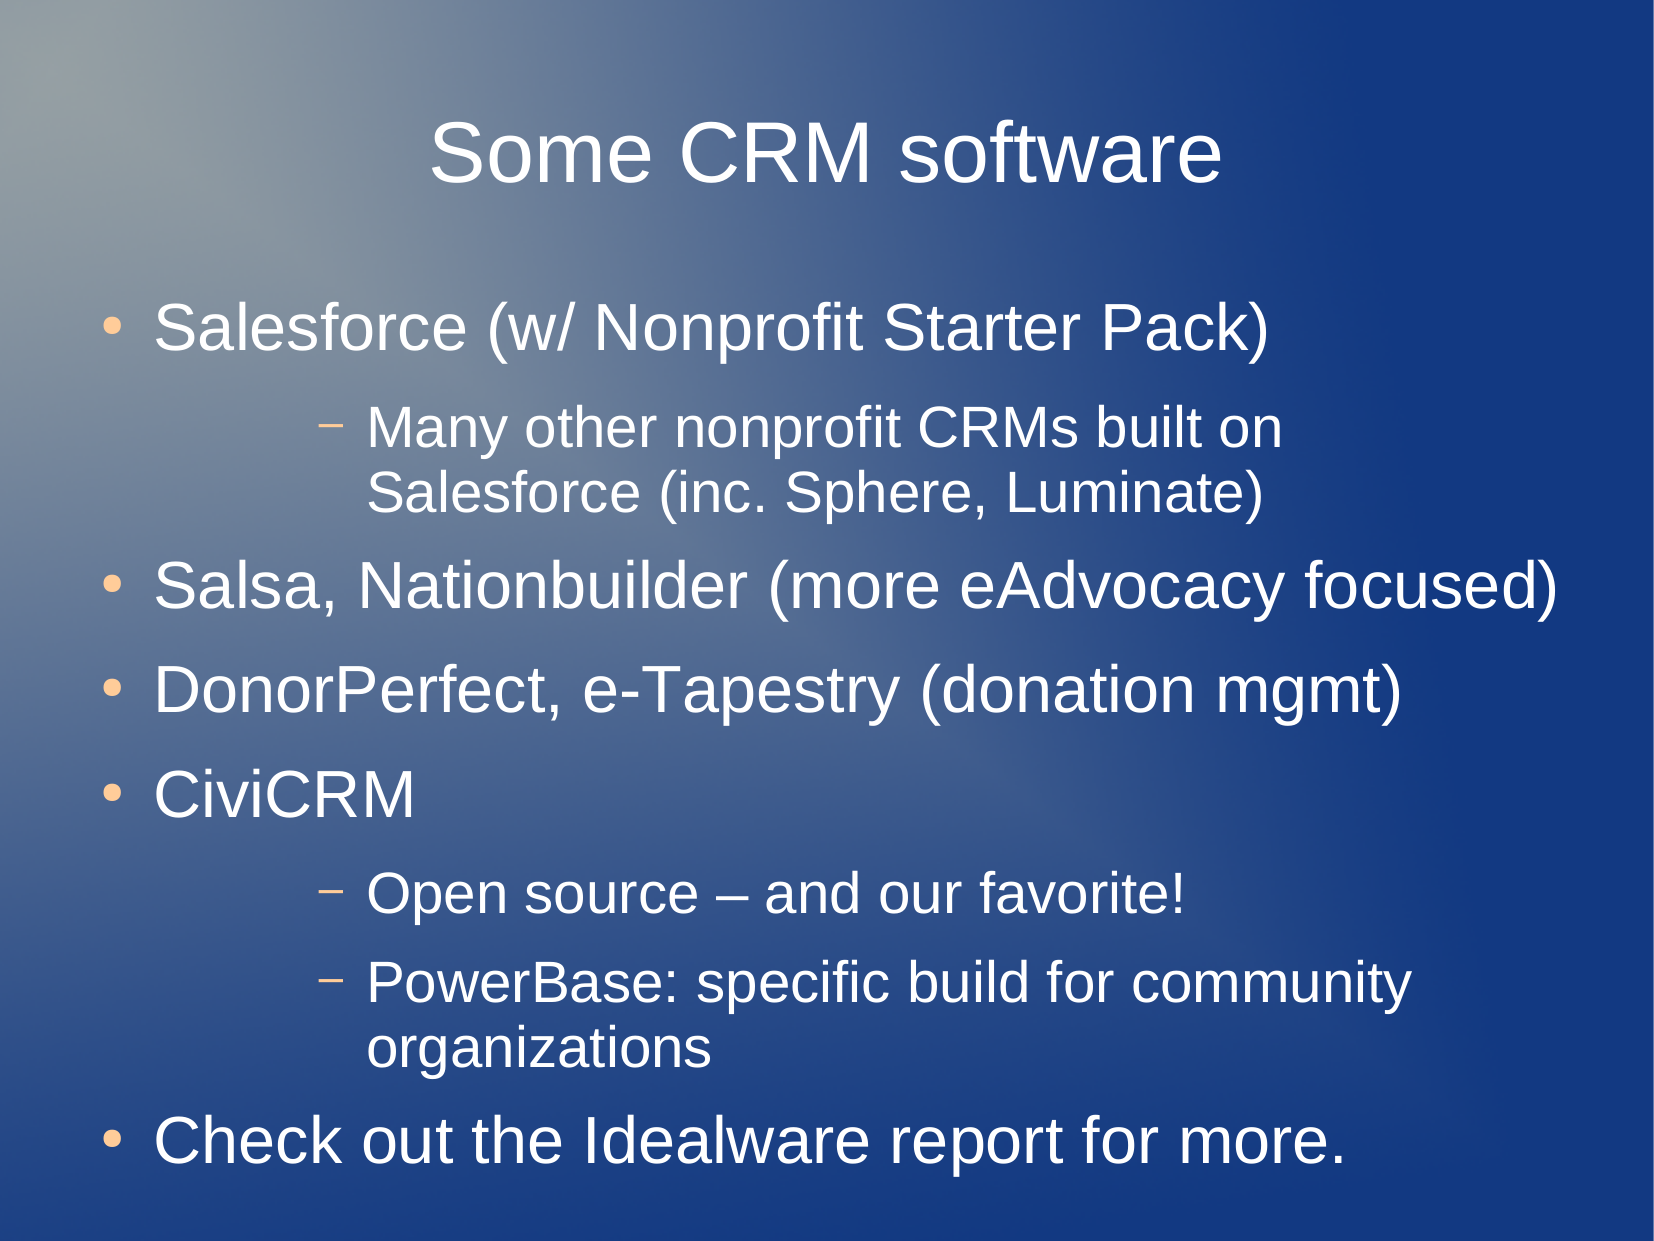

# Some CRM software
Salesforce (w/ Nonprofit Starter Pack)
Many other nonprofit CRMs built on Salesforce (inc. Sphere, Luminate)
Salsa, Nationbuilder (more eAdvocacy focused)
DonorPerfect, e-Tapestry (donation mgmt)
CiviCRM
Open source – and our favorite!
PowerBase: specific build for community organizations
Check out the Idealware report for more.